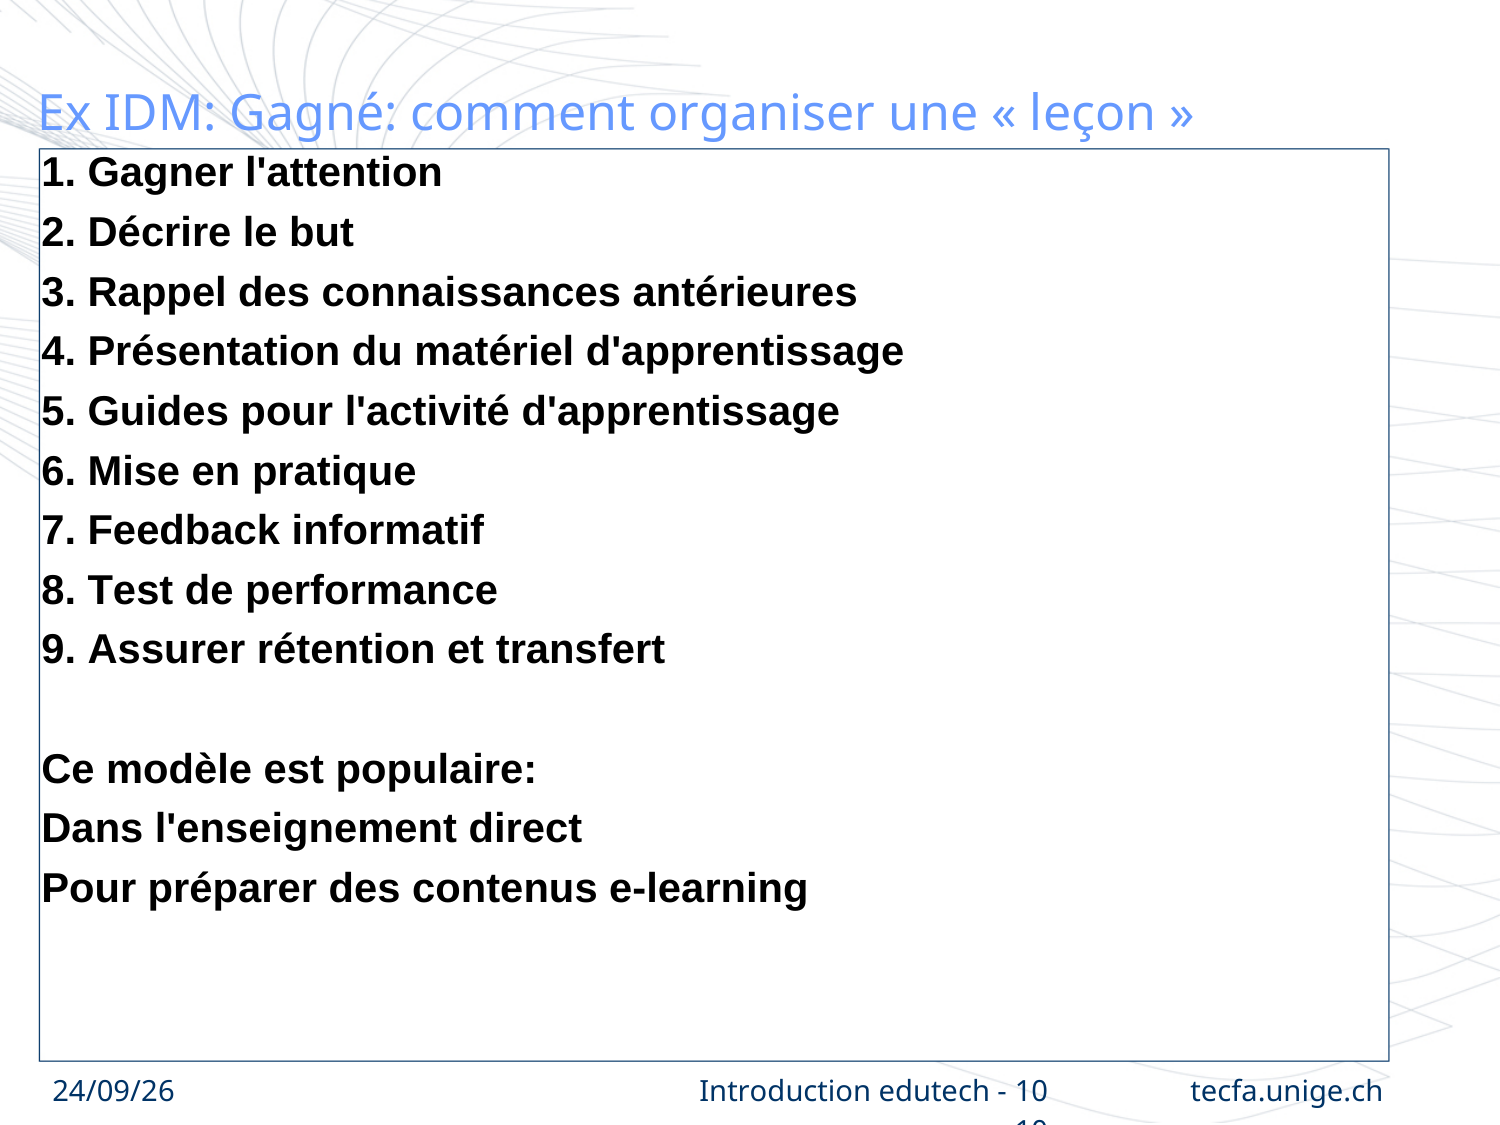

# Ex IDM: Gagné: comment organiser une « leçon »
1. Gagner l'attention
2. Décrire le but
3. Rappel des connaissances antérieures
4. Présentation du matériel d'apprentissage
5. Guides pour l'activité d'apprentissage
6. Mise en pratique
7. Feedback informatif
8. Test de performance
9. Assurer rétention et transfert
Ce modèle est populaire:
Dans l'enseignement direct
Pour préparer des contenus e-learning
10